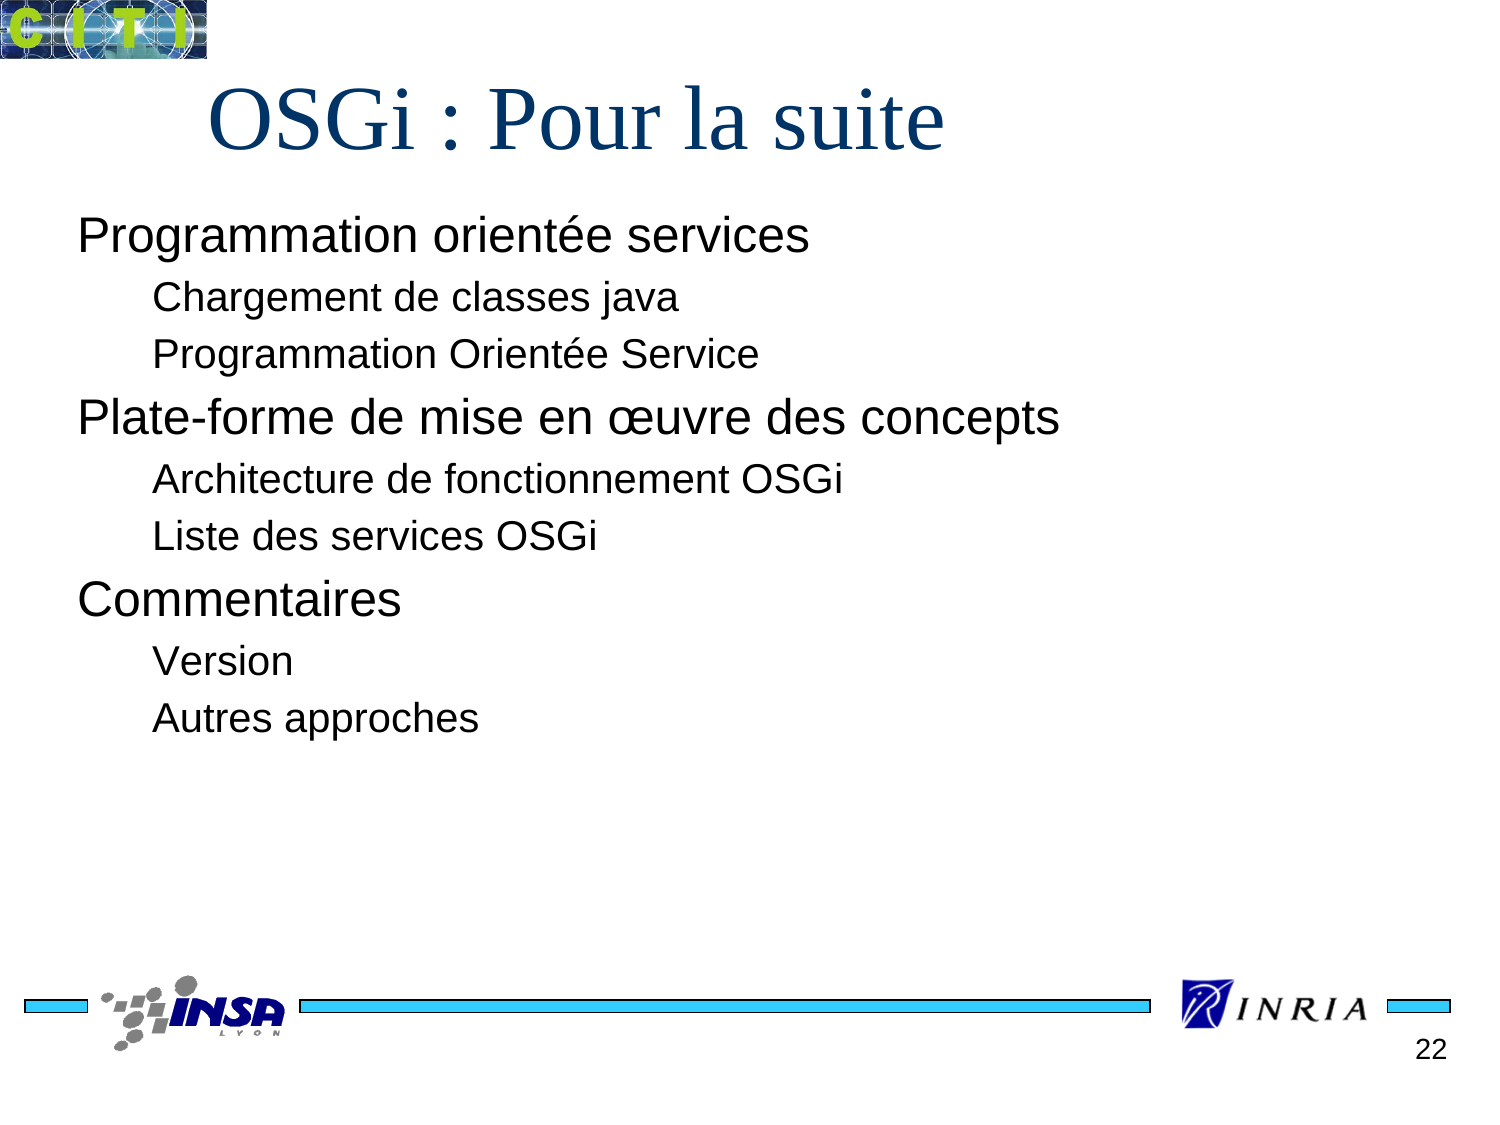

# OSGi : Pour la suite
Programmation orientée services
Chargement de classes java
Programmation Orientée Service
Plate-forme de mise en œuvre des concepts
Architecture de fonctionnement OSGi
Liste des services OSGi
Commentaires
Version
Autres approches
22